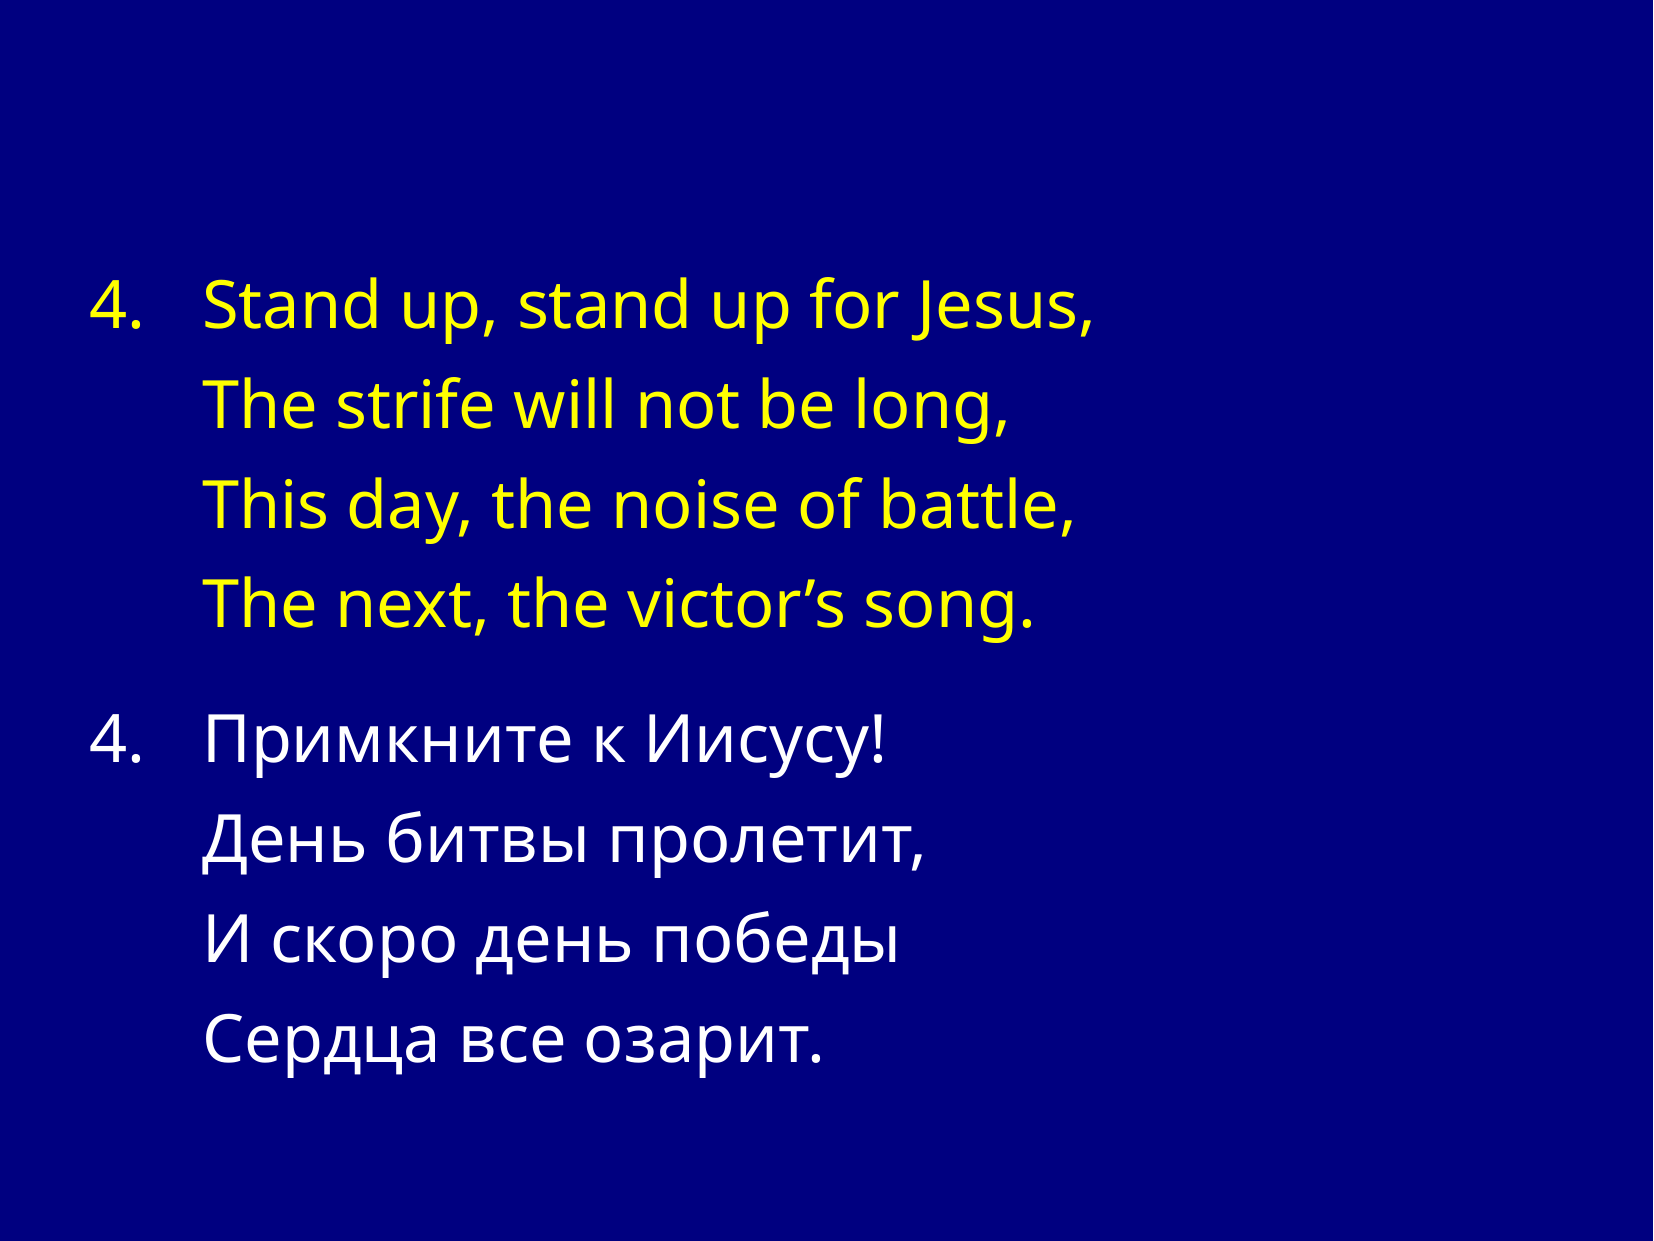

4.	Stand up, stand up for Jesus,
	The strife will not be long,
	This day, the noise of battle,
	The next, the victor’s song.
4.	Примкните к Иисусу!
	День битвы пролетит,
	И скоро день победы
	Сердца все озарит.